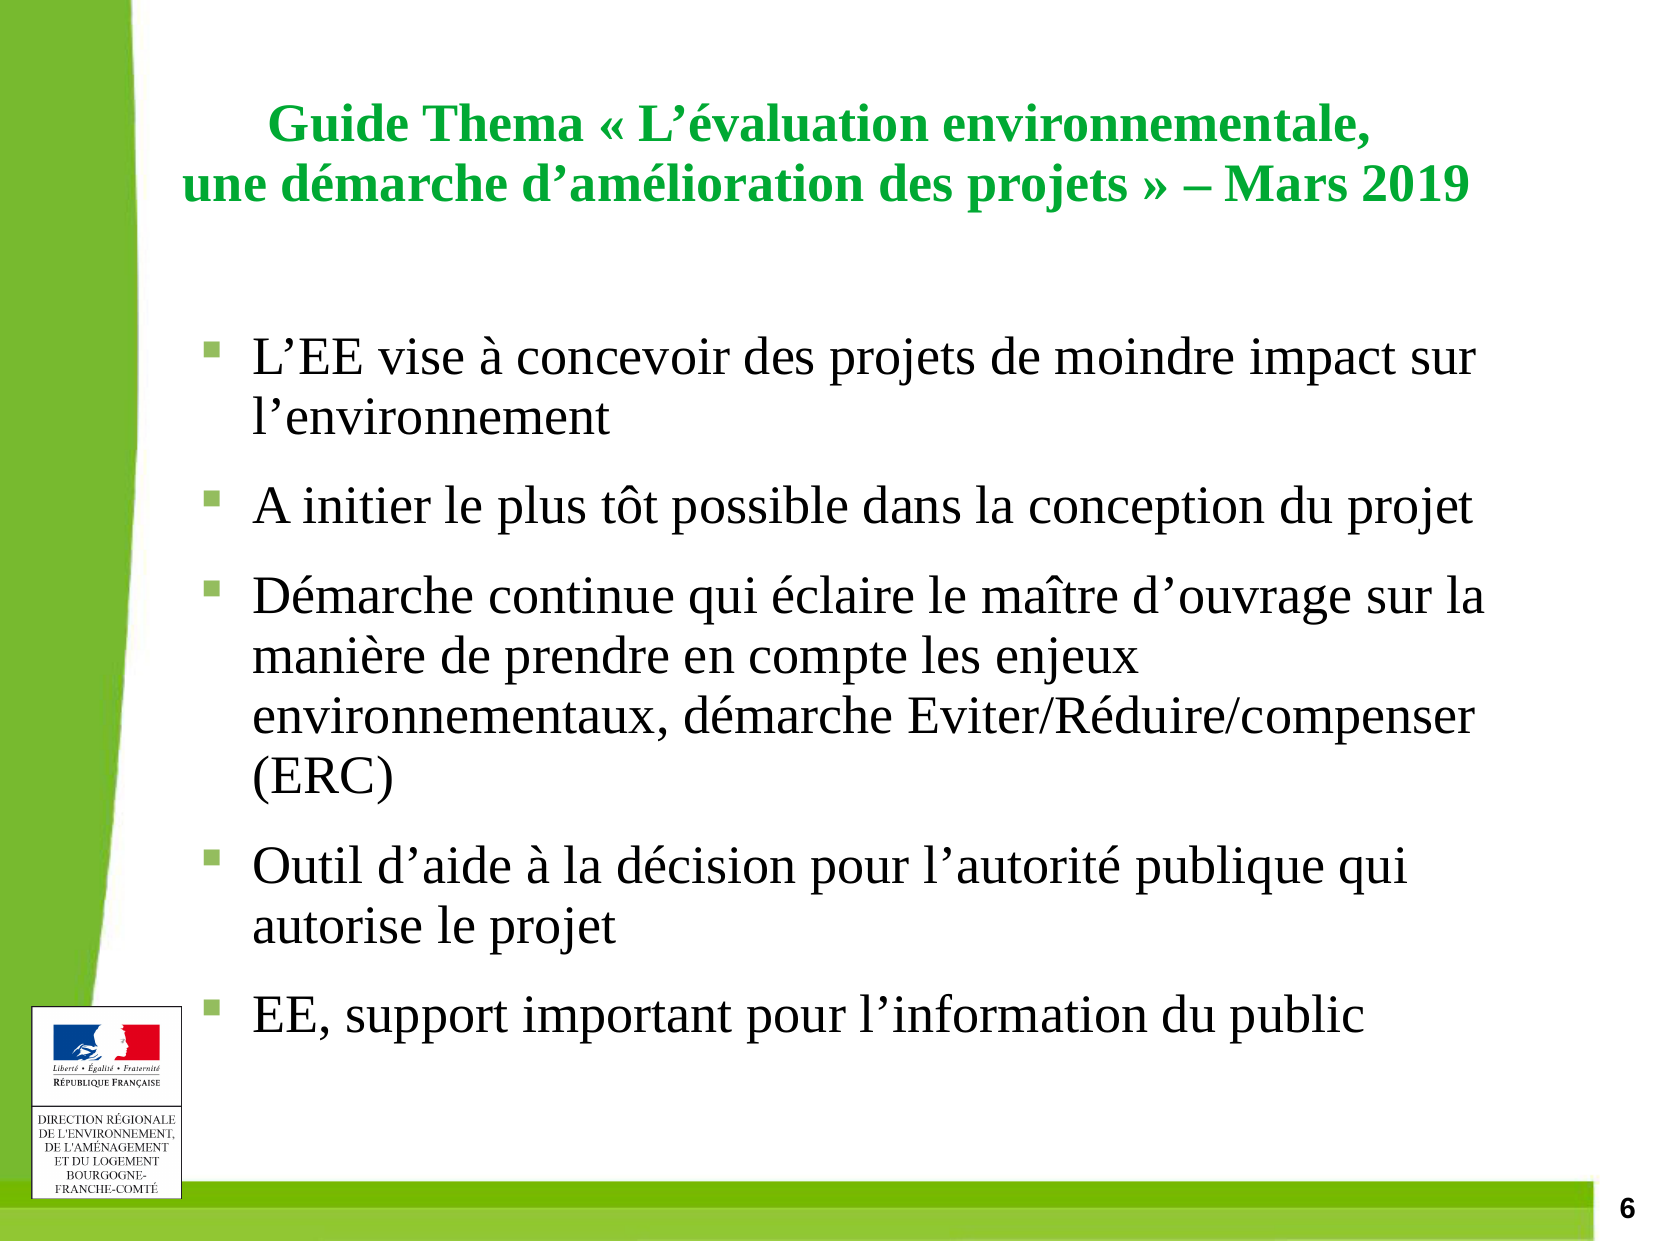

# Guide Thema « L’évaluation environnementale, une démarche d’amélioration des projets » – Mars 2019
L’EE vise à concevoir des projets de moindre impact sur l’environnement
A initier le plus tôt possible dans la conception du projet
Démarche continue qui éclaire le maître d’ouvrage sur la manière de prendre en compte les enjeux environnementaux, démarche Eviter/Réduire/compenser (ERC)
Outil d’aide à la décision pour l’autorité publique qui autorise le projet
EE, support important pour l’information du public